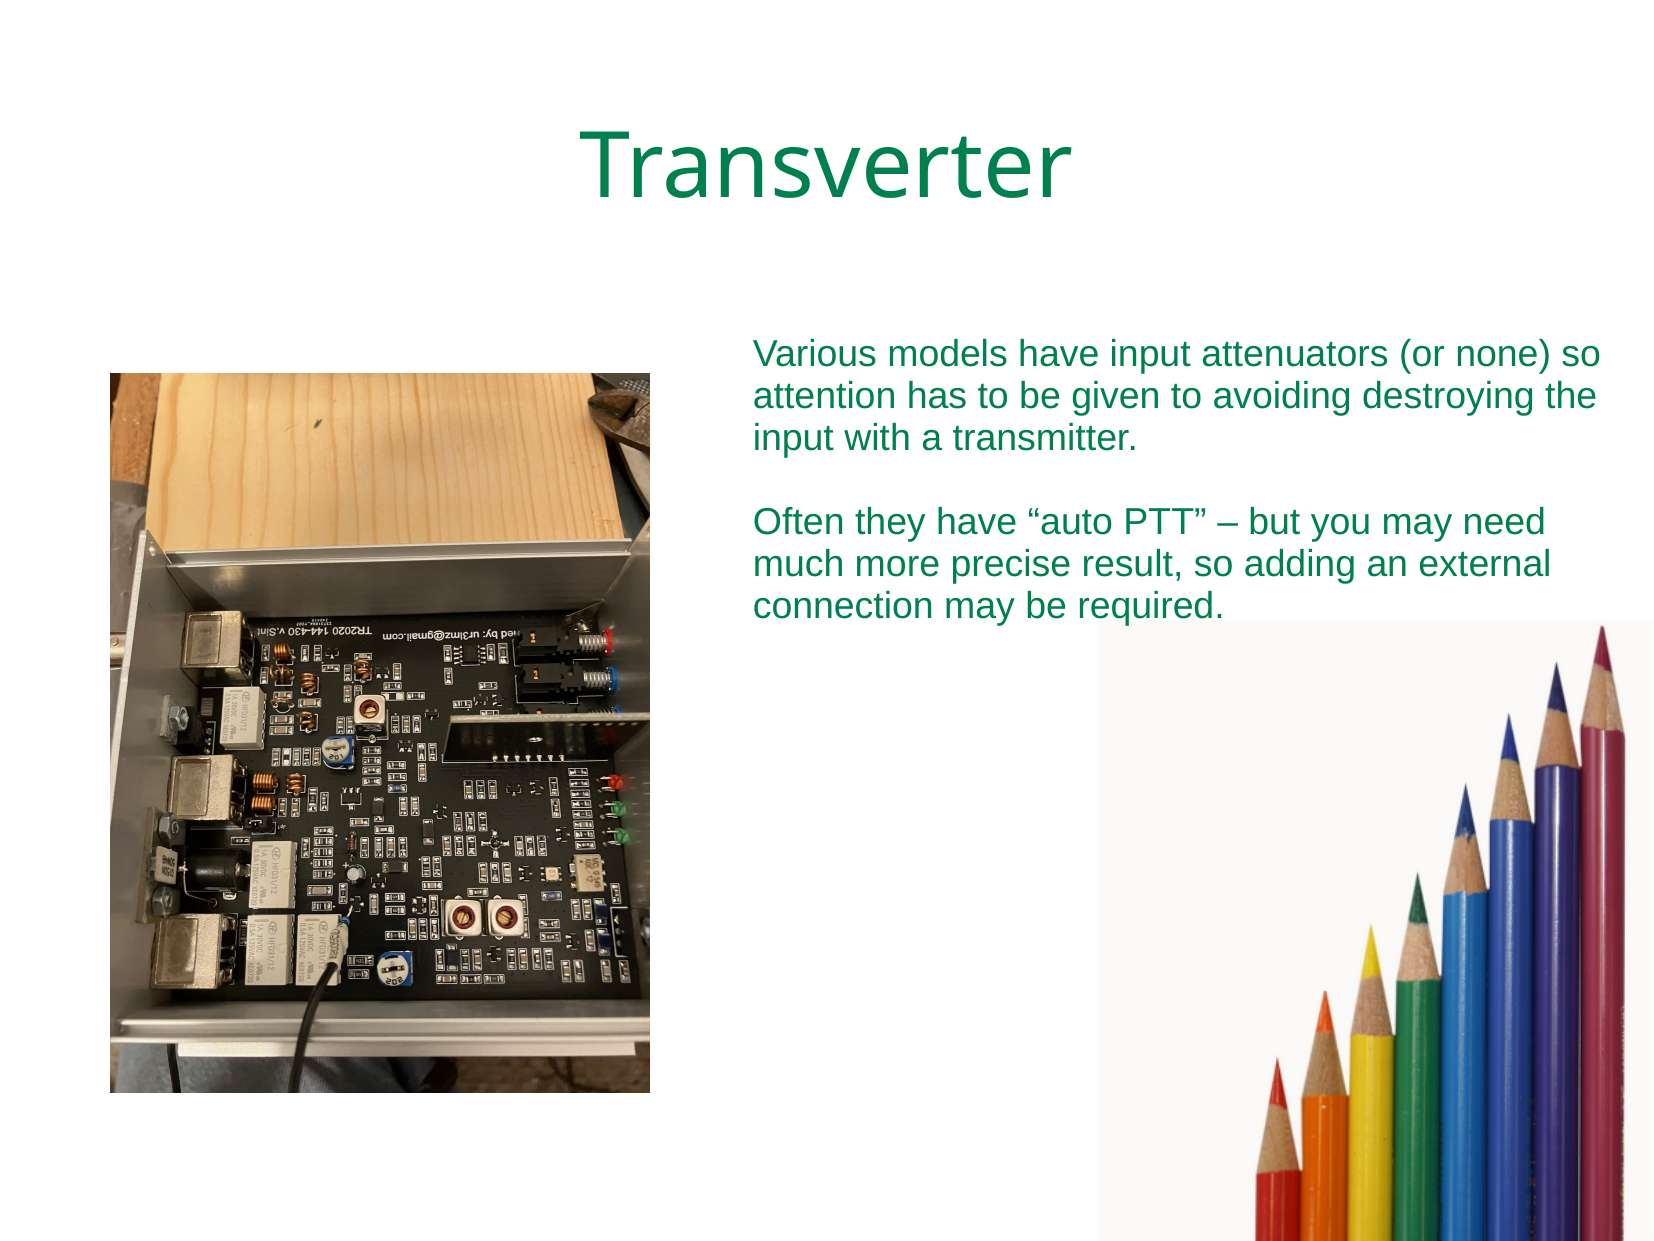

# Transverter
Various models have input attenuators (or none) so attention has to be given to avoiding destroying the input with a transmitter.
Often they have “auto PTT” – but you may need much more precise result, so adding an external connection may be required.